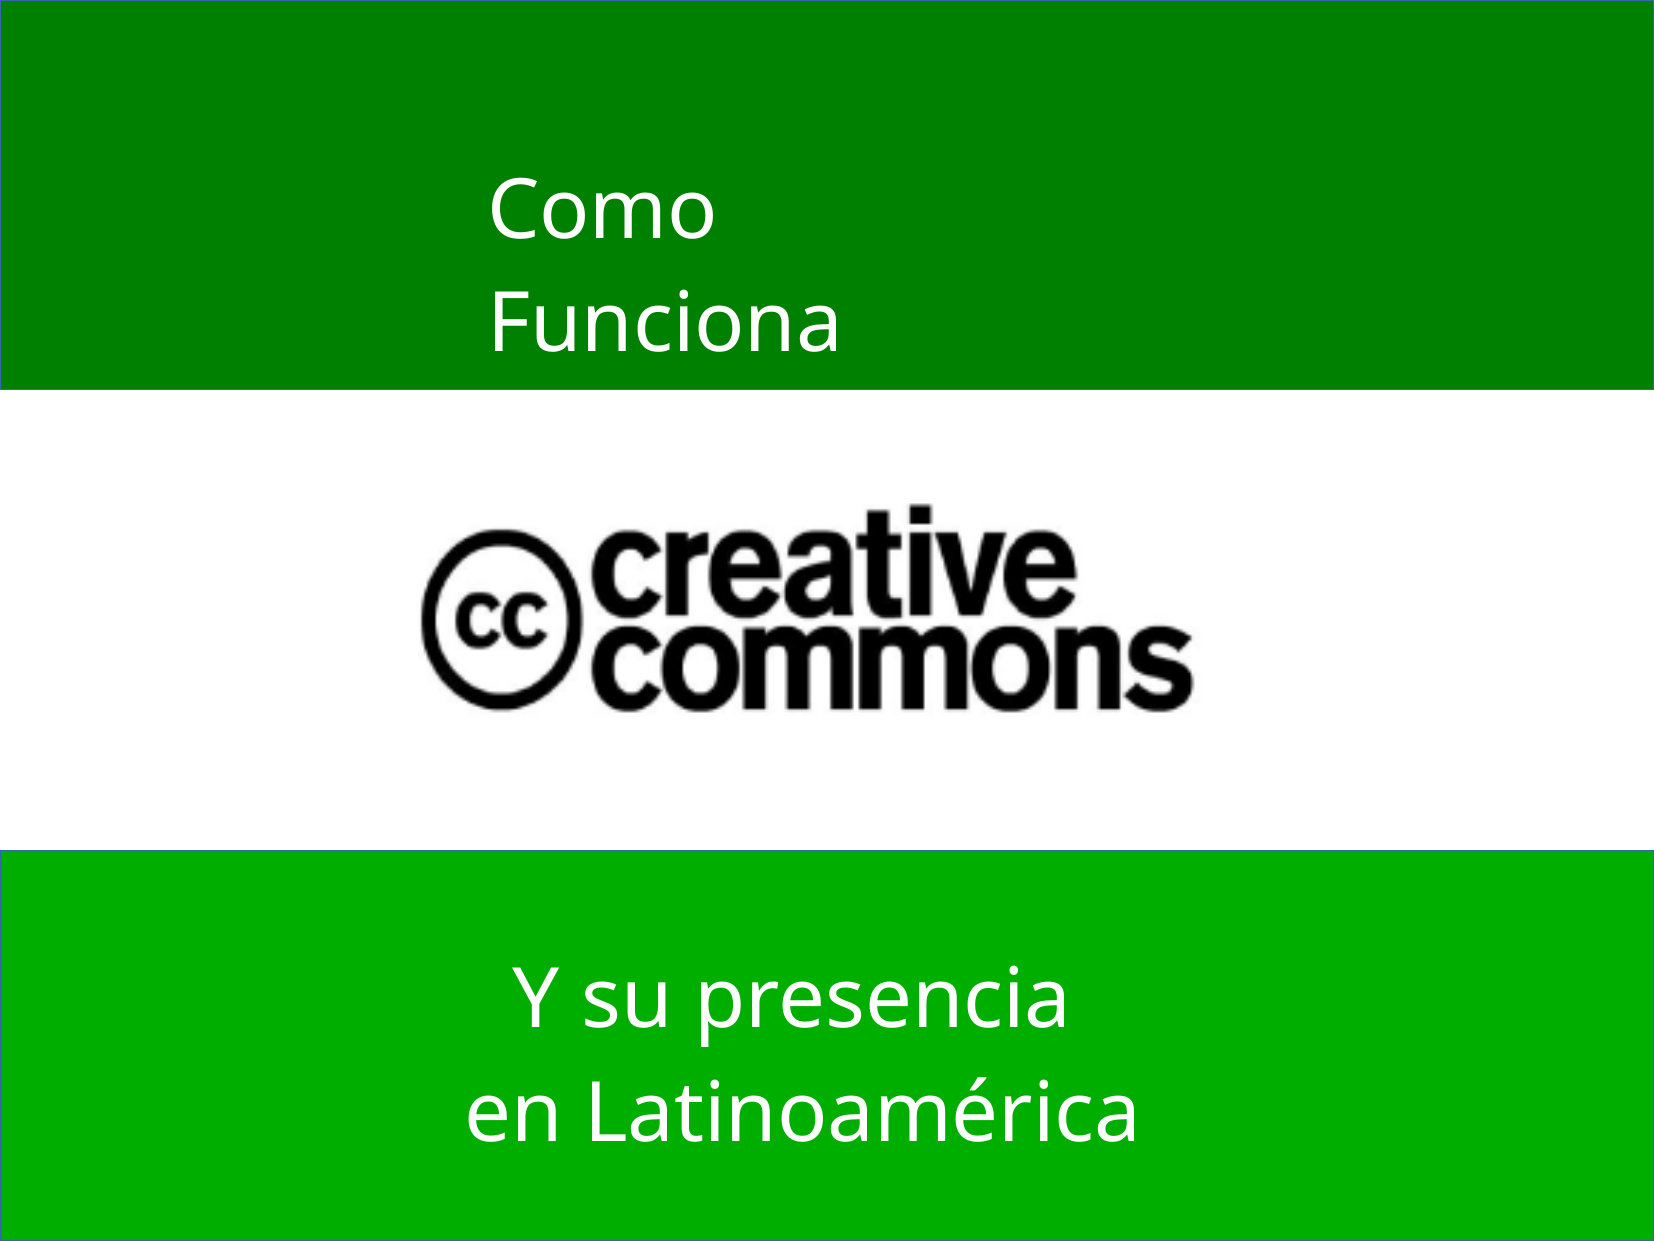

Como Funciona
Y su presencia
en Latinoamérica